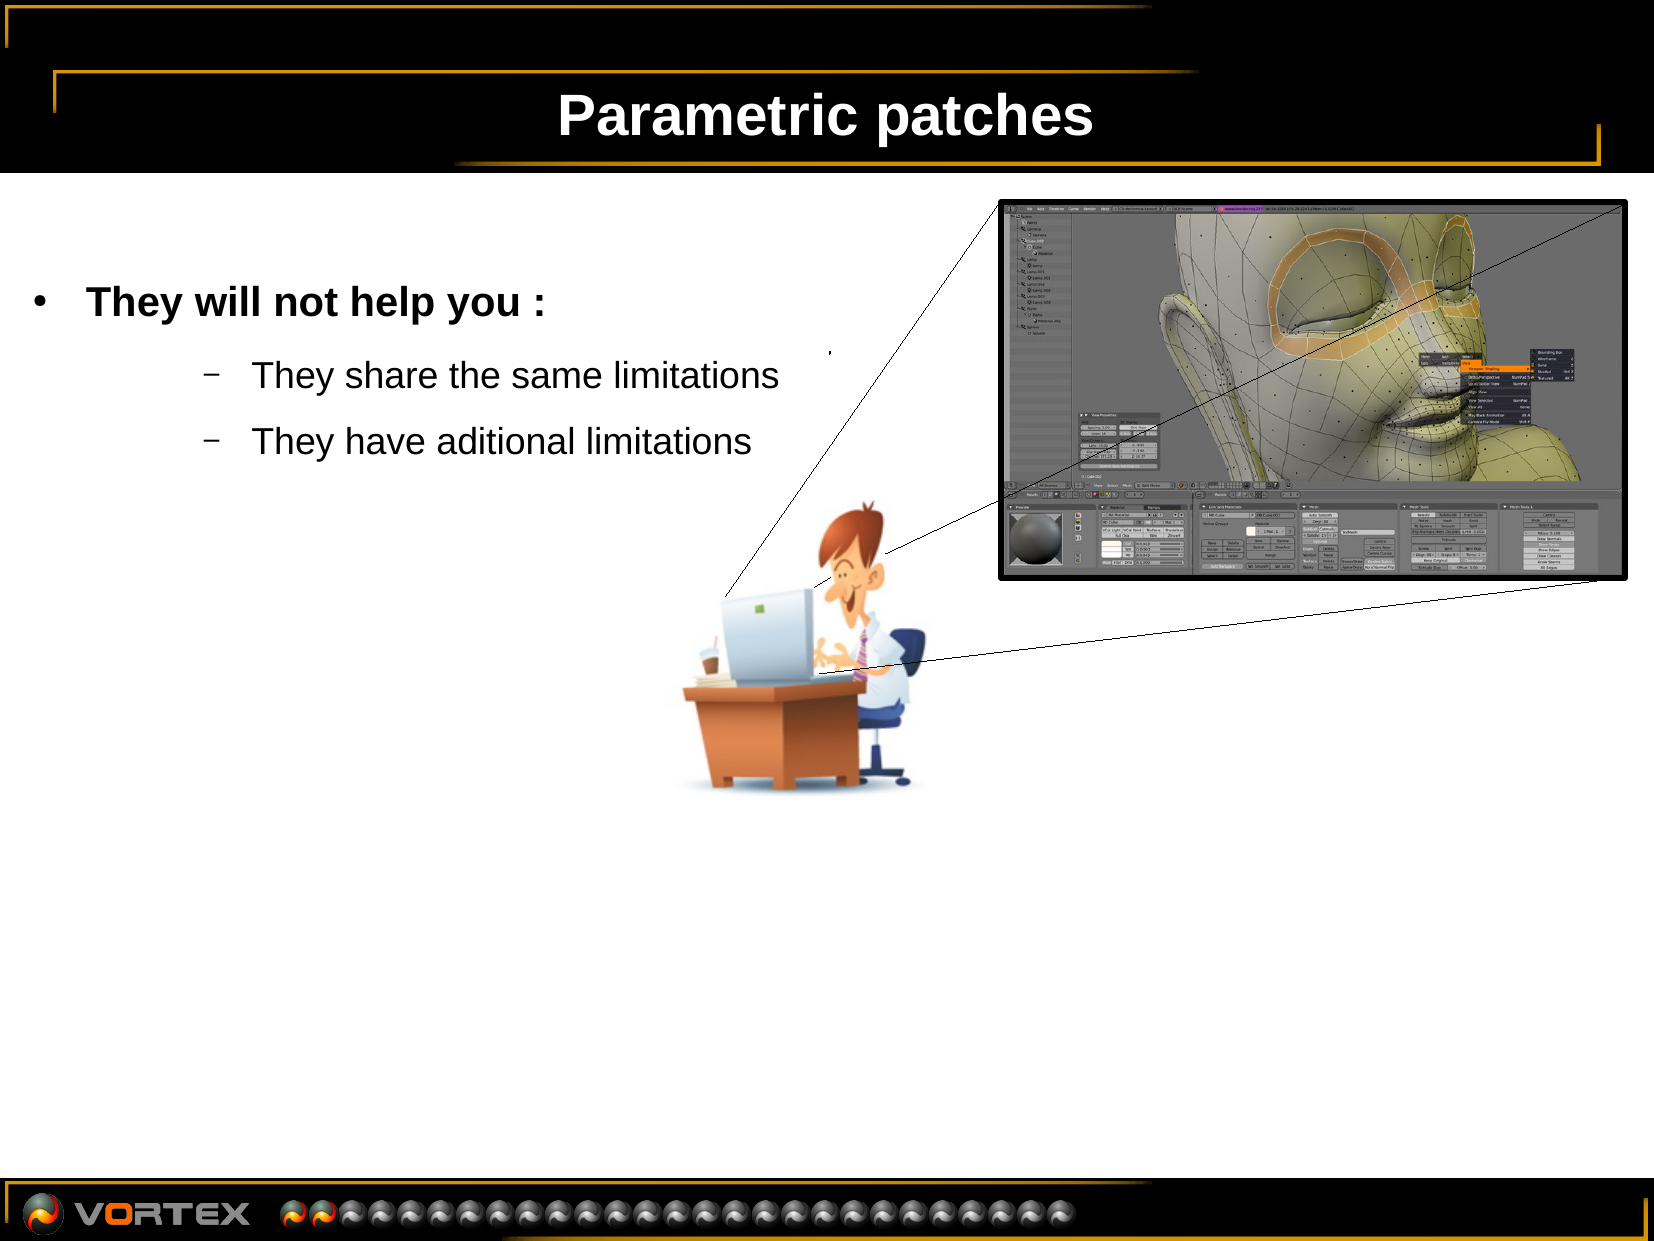

# Parametric patches
They will not help you :
They share the same limitations
They have aditional limitations